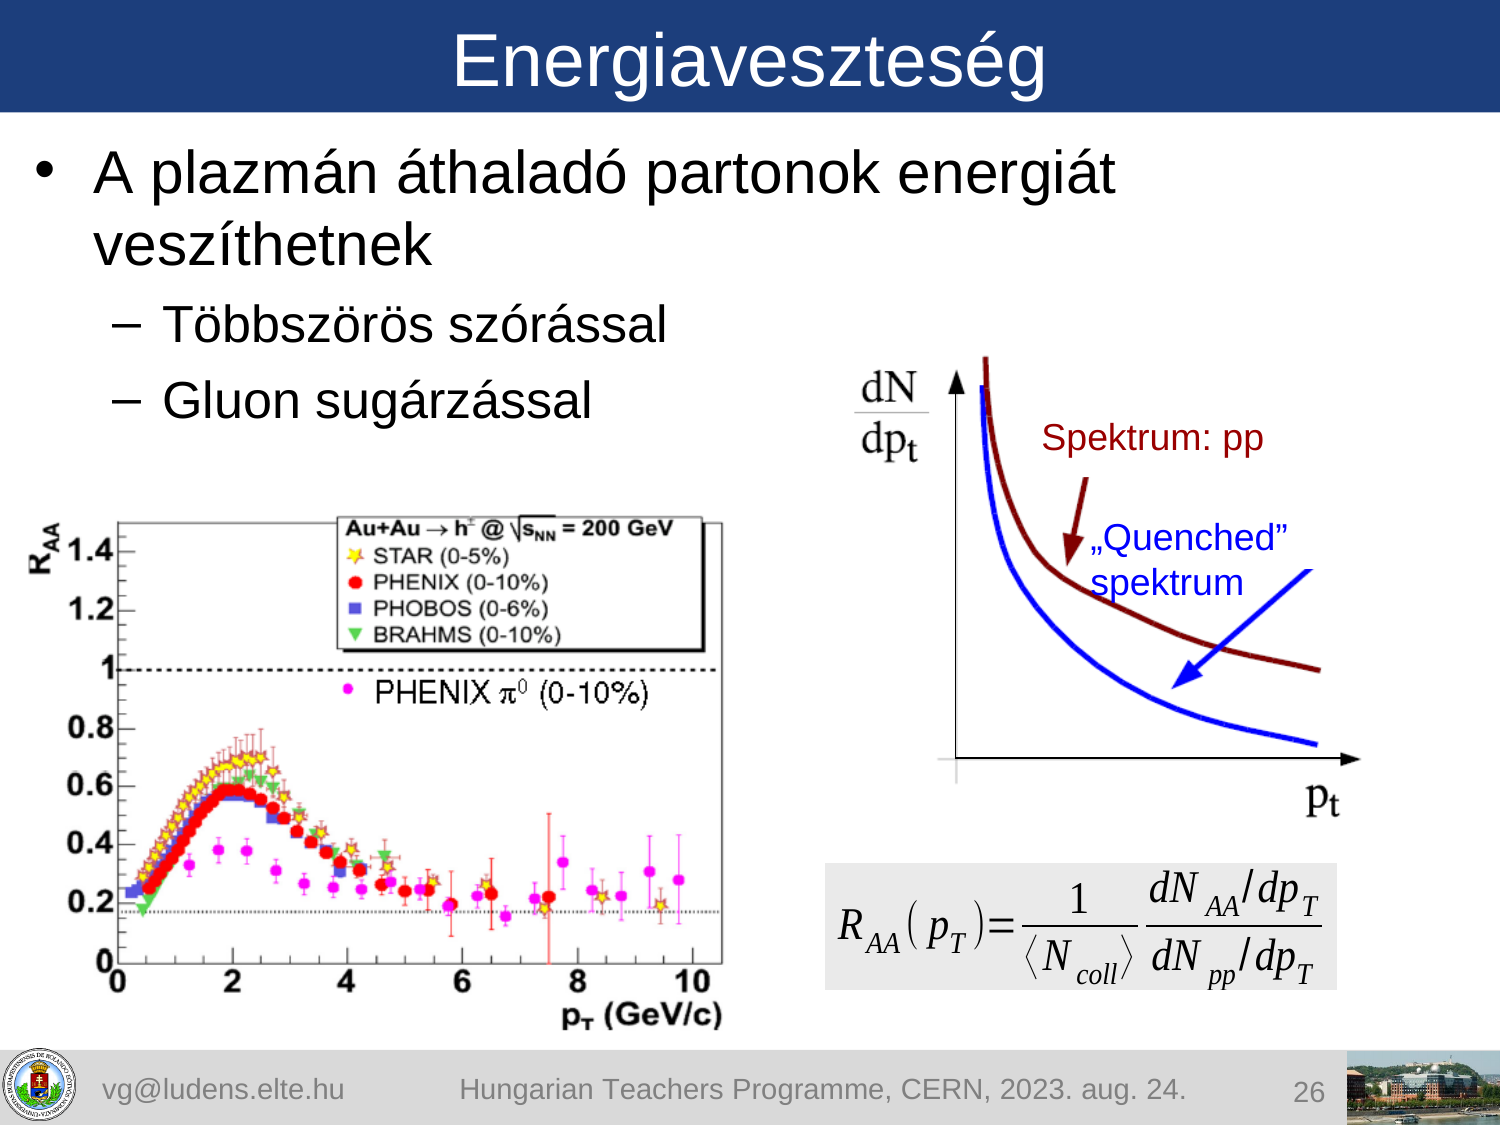

# Energiaveszteség
A plazmán áthaladó partonok energiát veszíthetnek
Többszörös szórással
Gluon sugárzással
Spektrum: pp
„Quenched” spektrum
26